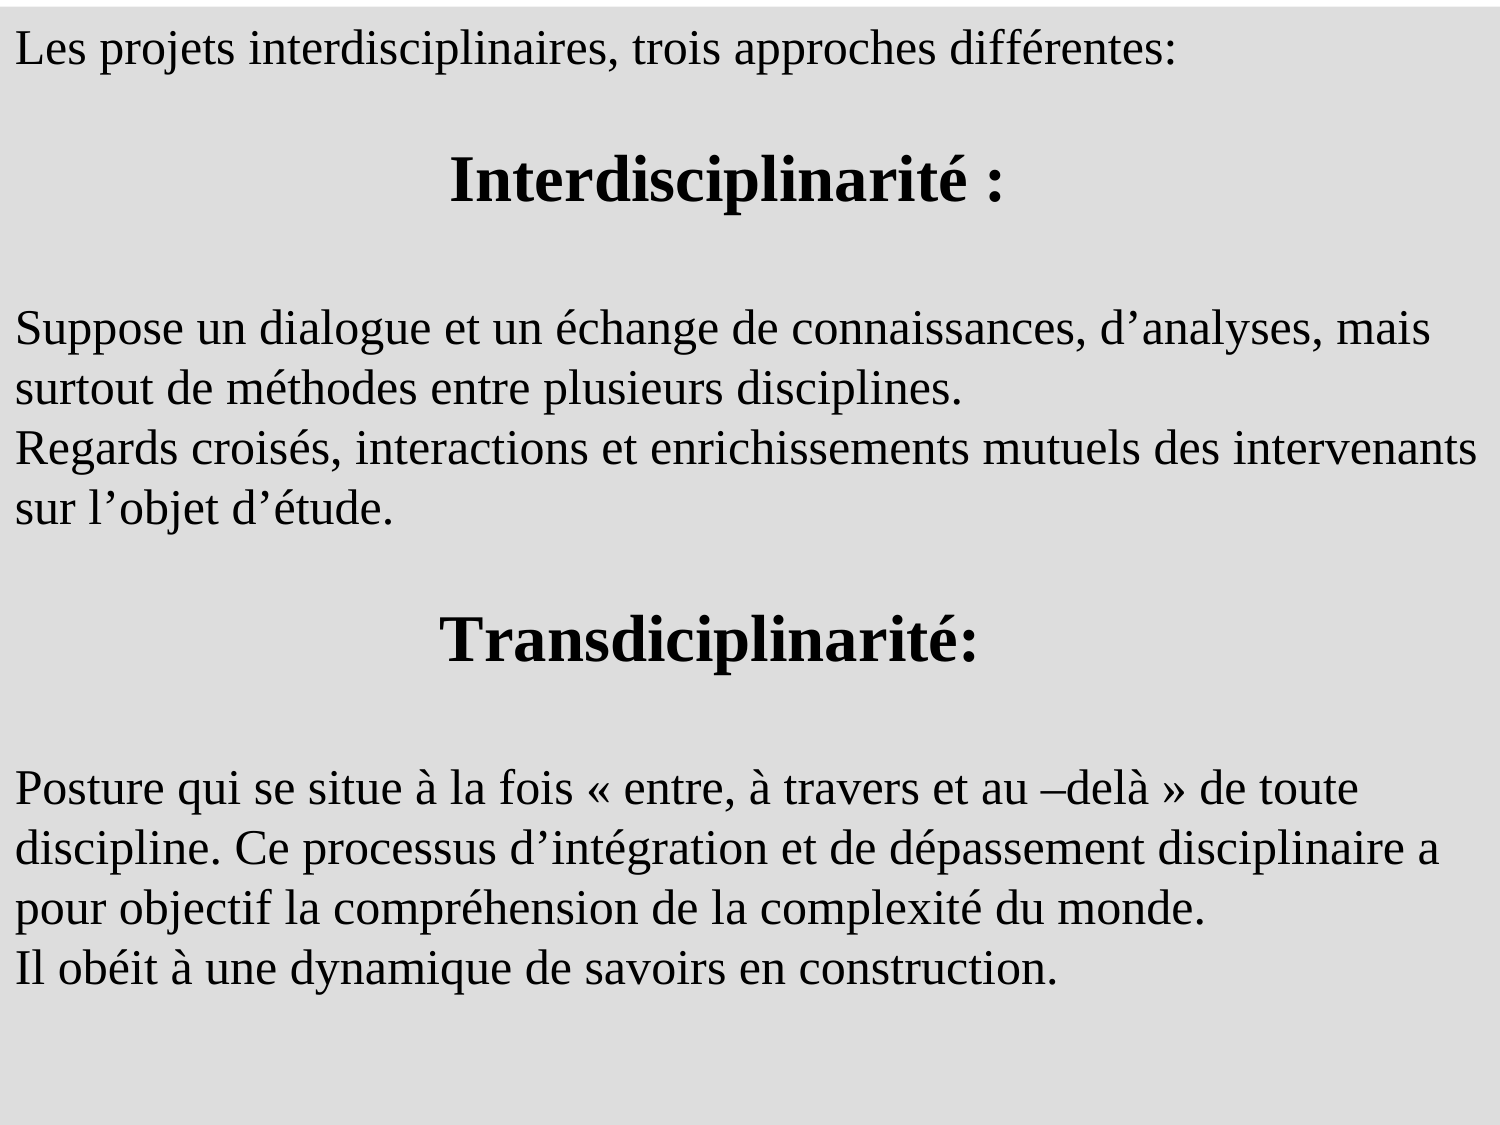

Les projets interdisciplinaires, trois approches différentes:
 Interdisciplinarité :
Suppose un dialogue et un échange de connaissances, d’analyses, mais surtout de méthodes entre plusieurs disciplines.
Regards croisés, interactions et enrichissements mutuels des intervenants sur l’objet d’étude.
 Transdiciplinarité:
Posture qui se situe à la fois « entre, à travers et au –delà » de toute discipline. Ce processus d’intégration et de dépassement disciplinaire a pour objectif la compréhension de la complexité du monde.
Il obéit à une dynamique de savoirs en construction.